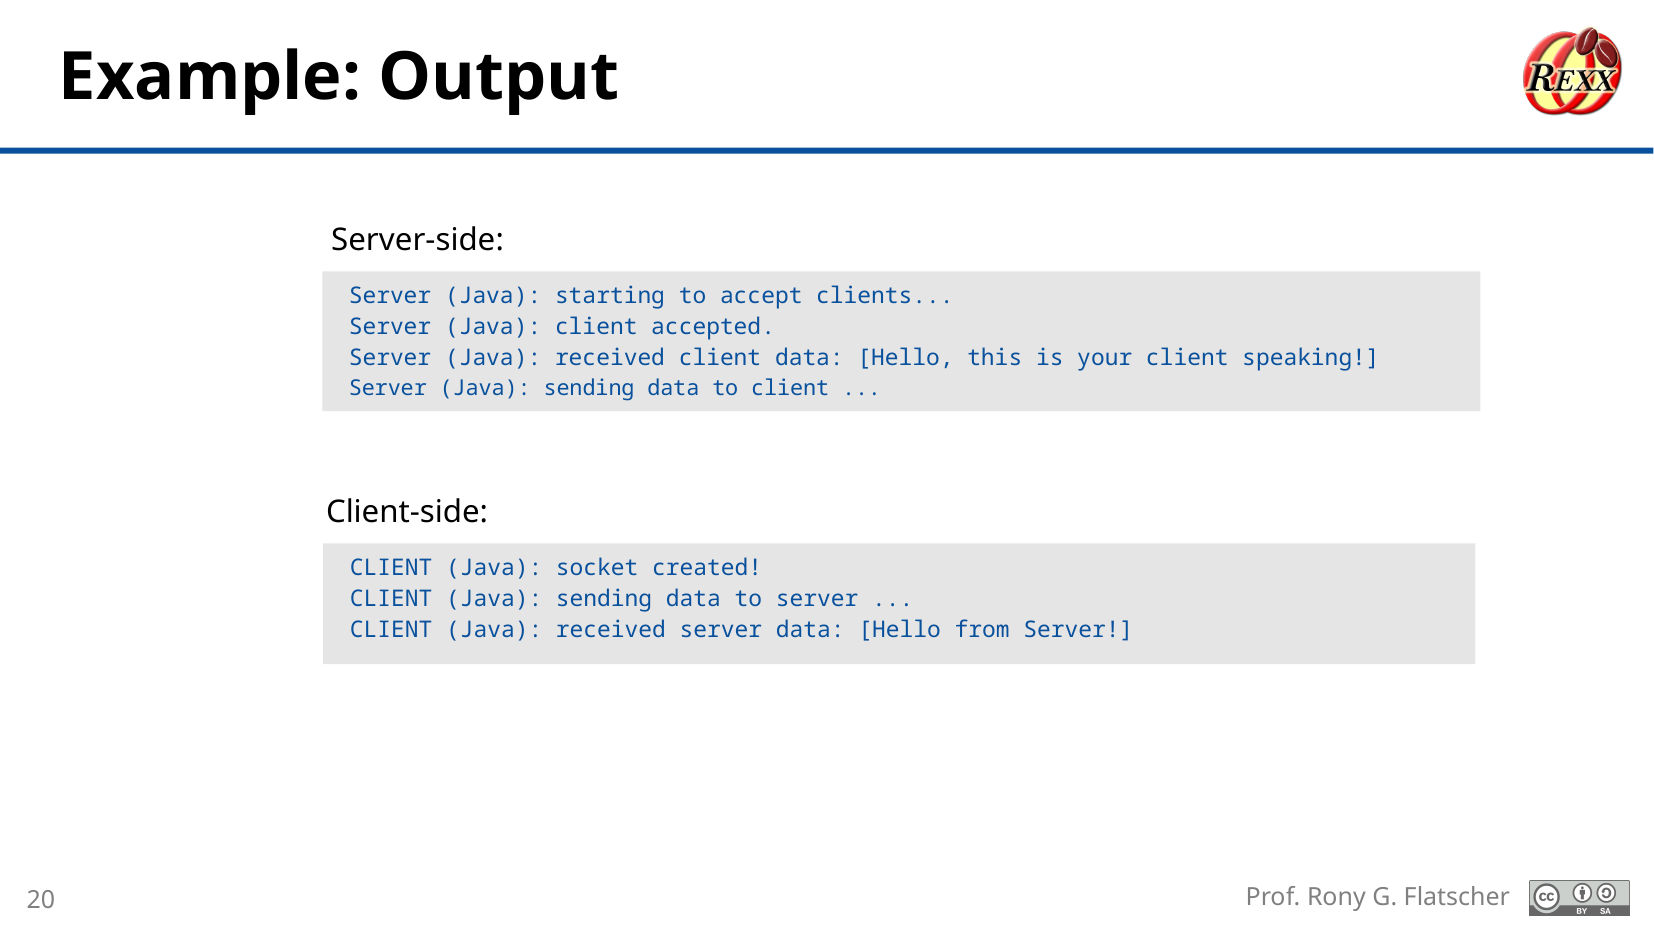

# Example: Output
Server-side:
Server (Java): starting to accept clients...
Server (Java): client accepted.
Server (Java): received client data: [Hello, this is your client speaking!]
Server (Java): sending data to client ...
Client-side:
CLIENT (Java): socket created!
CLIENT (Java): sending data to server ...
CLIENT (Java): received server data: [Hello from Server!]